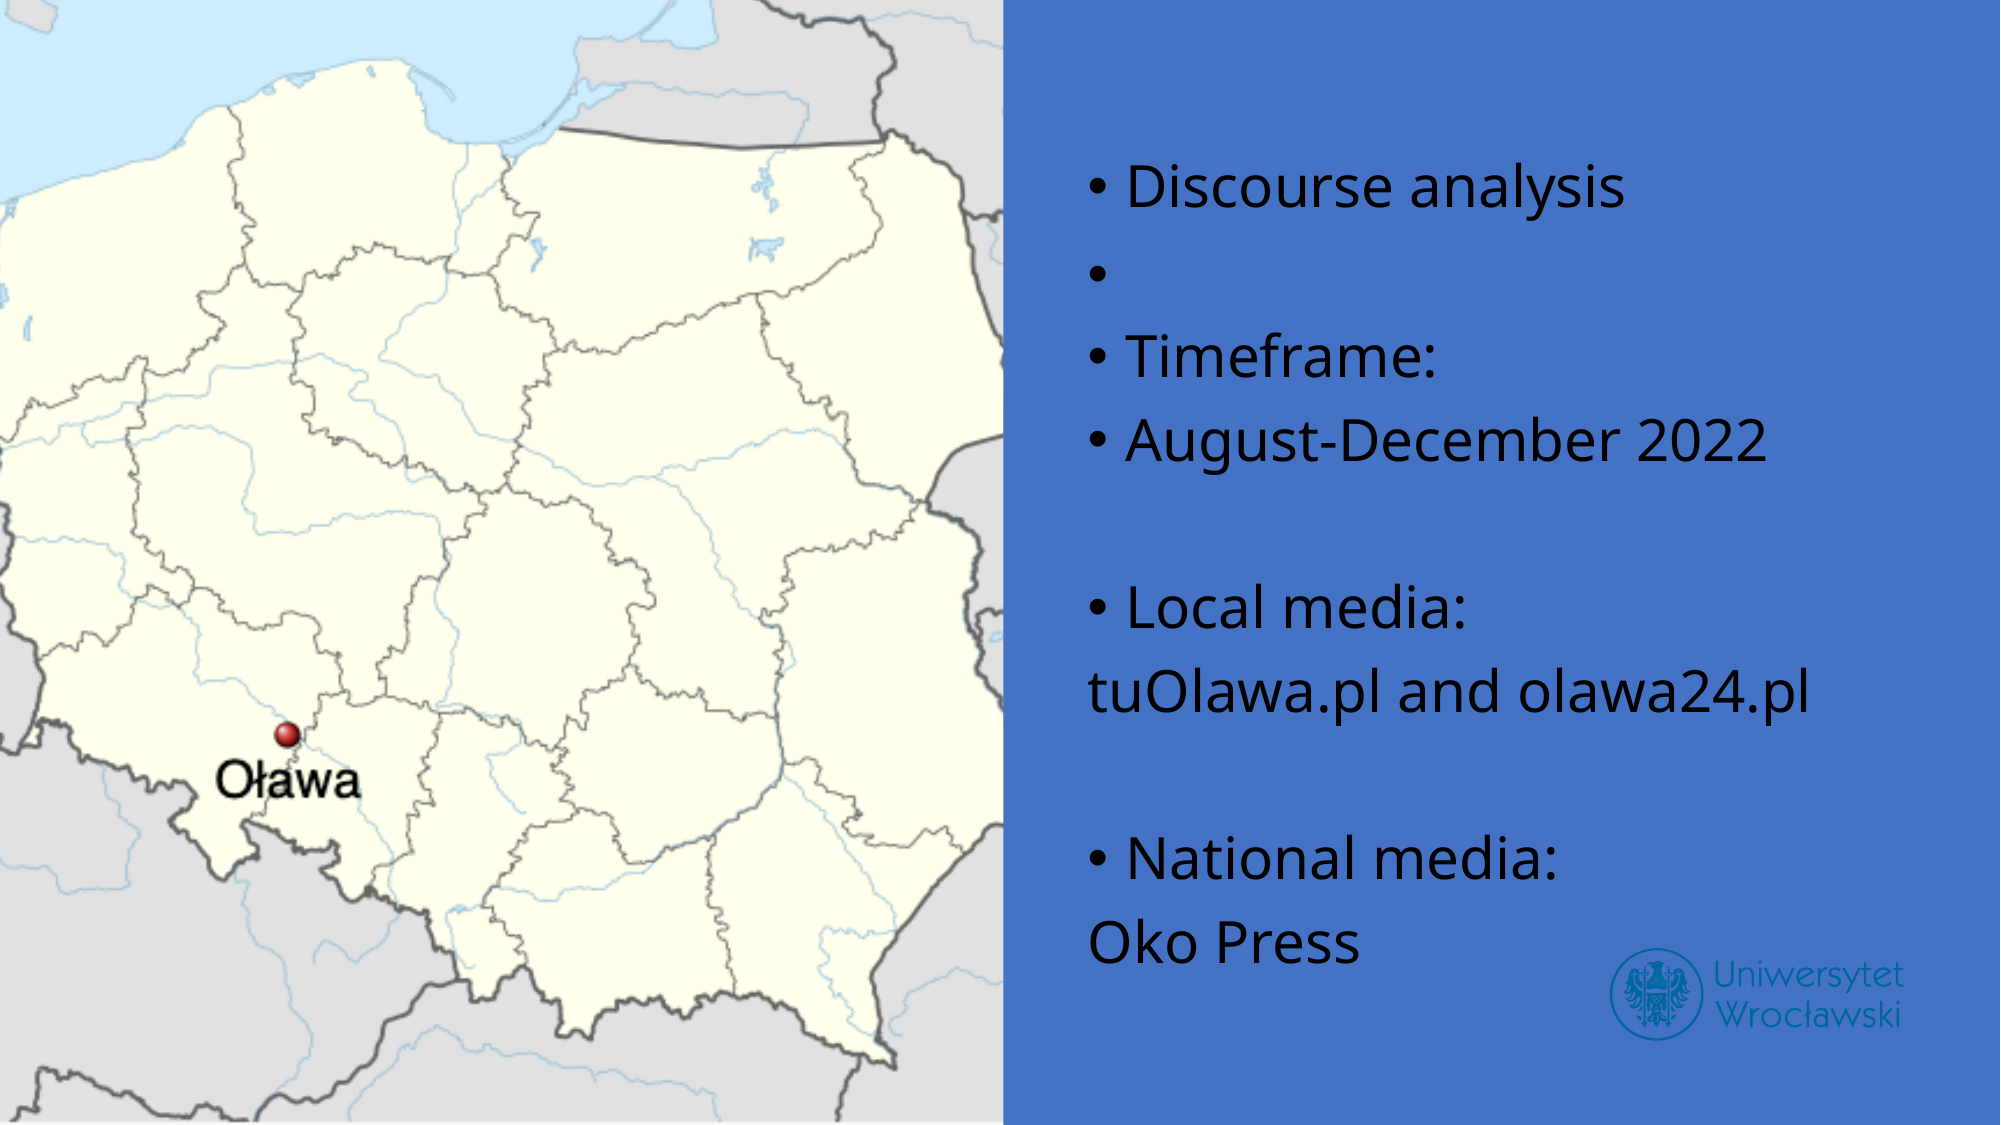

# Discourse analysis
Timeframe:
August-December 2022
Local media:
tuOlawa.pl and olawa24.pl
National media:
Oko Press